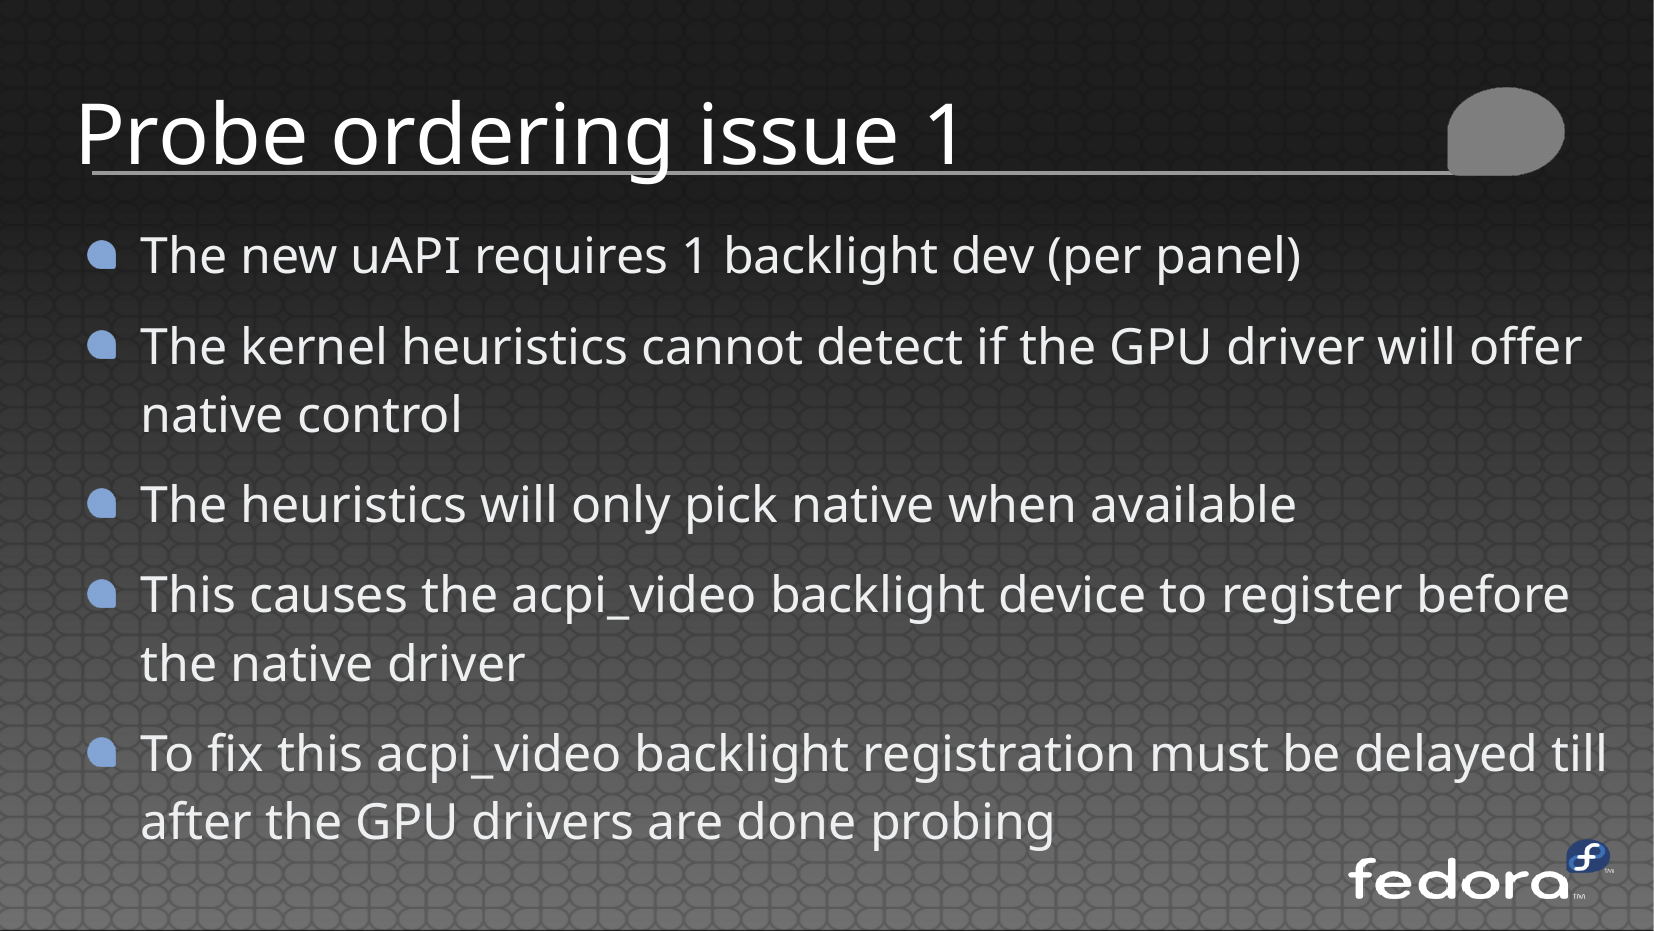

Probe ordering issue 1
# The new uAPI requires 1 backlight dev (per panel)
The kernel heuristics cannot detect if the GPU driver will offer native control
The heuristics will only pick native when available
This causes the acpi_video backlight device to register before the native driver
To fix this acpi_video backlight registration must be delayed till after the GPU drivers are done probing